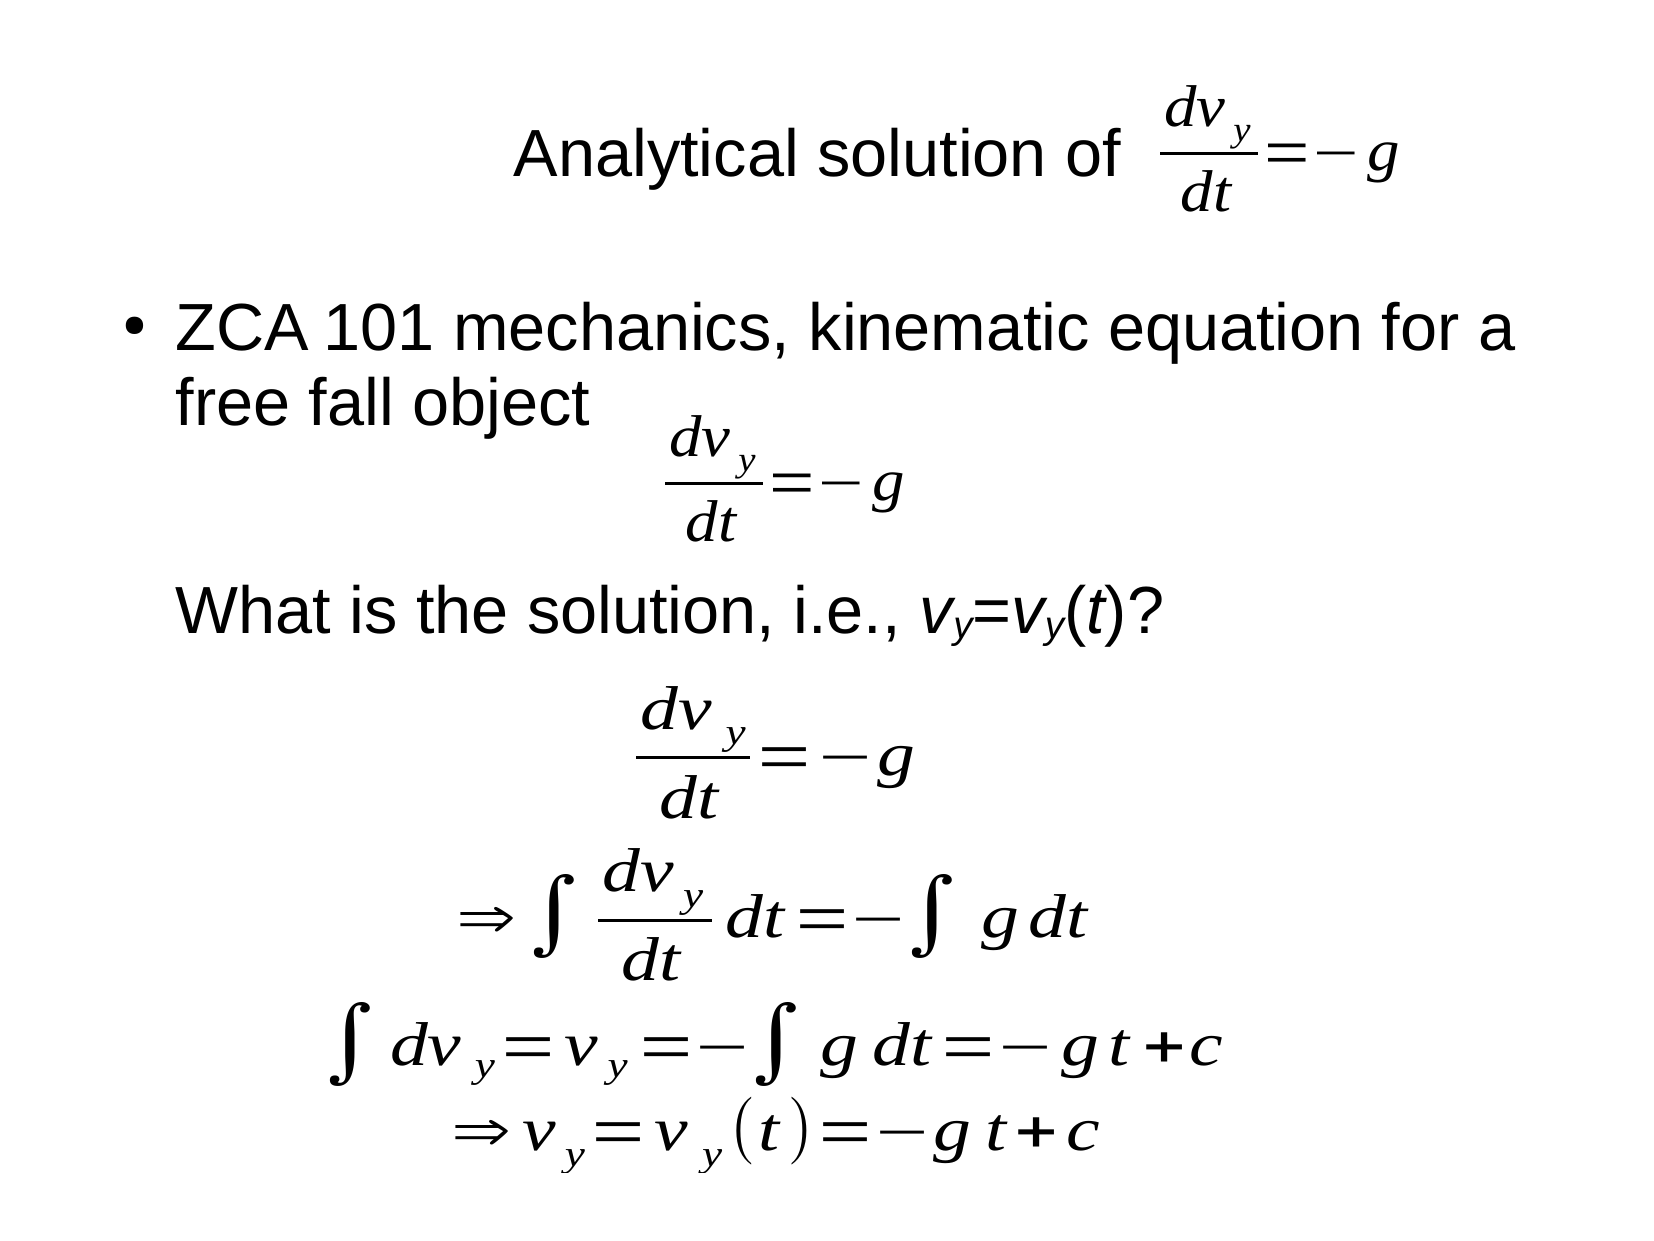

# Analytical solution of
ZCA 101 mechanics, kinematic equation for a free fall object
What is the solution, i.e., vy=vy(t)?